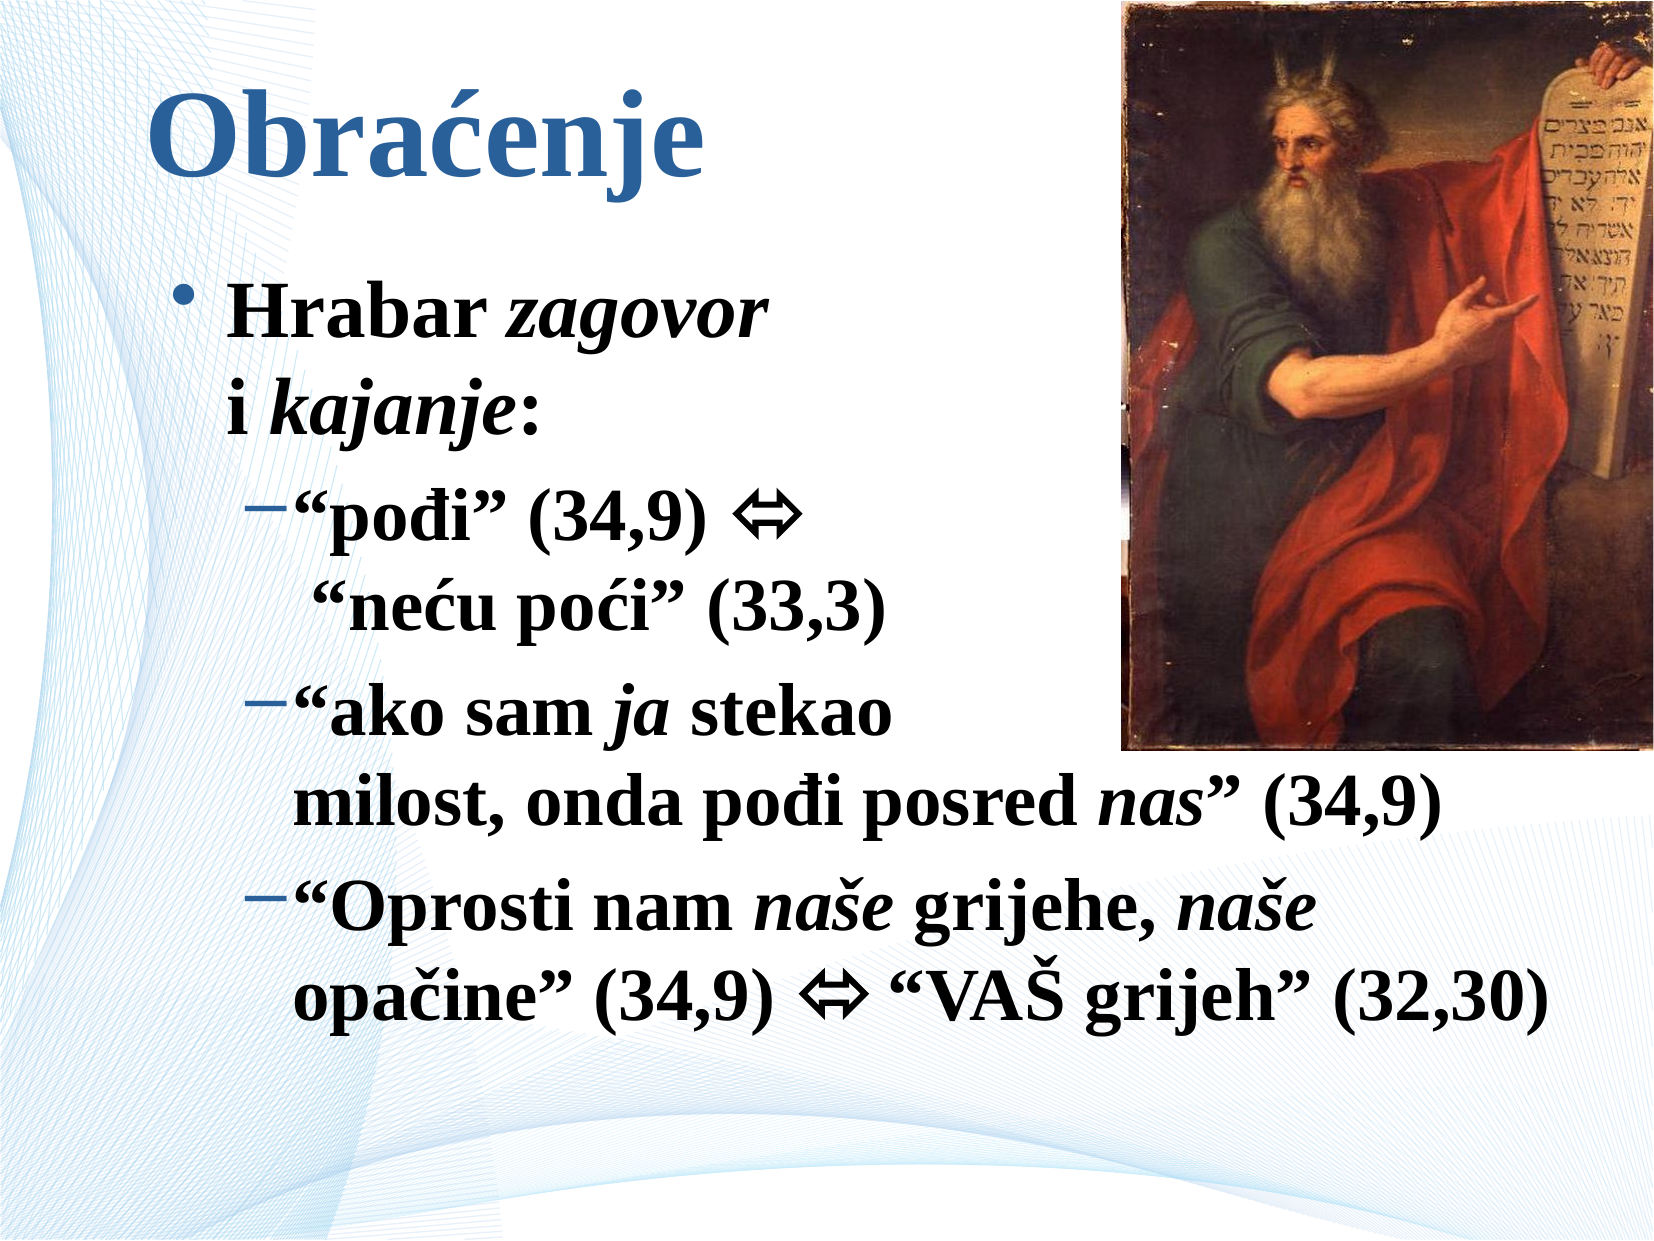

Obraćenje
Hrabar zagovor
i kajanje:
“pođi” (34,9)
 “neću poći” (33,3)
“ako sam ja stekao
milost, onda pođi posred nas” (34,9)
“Oprosti nam naše grijehe, naše
opačine” (34,9)  “VAŠ grijeh” (32,30)